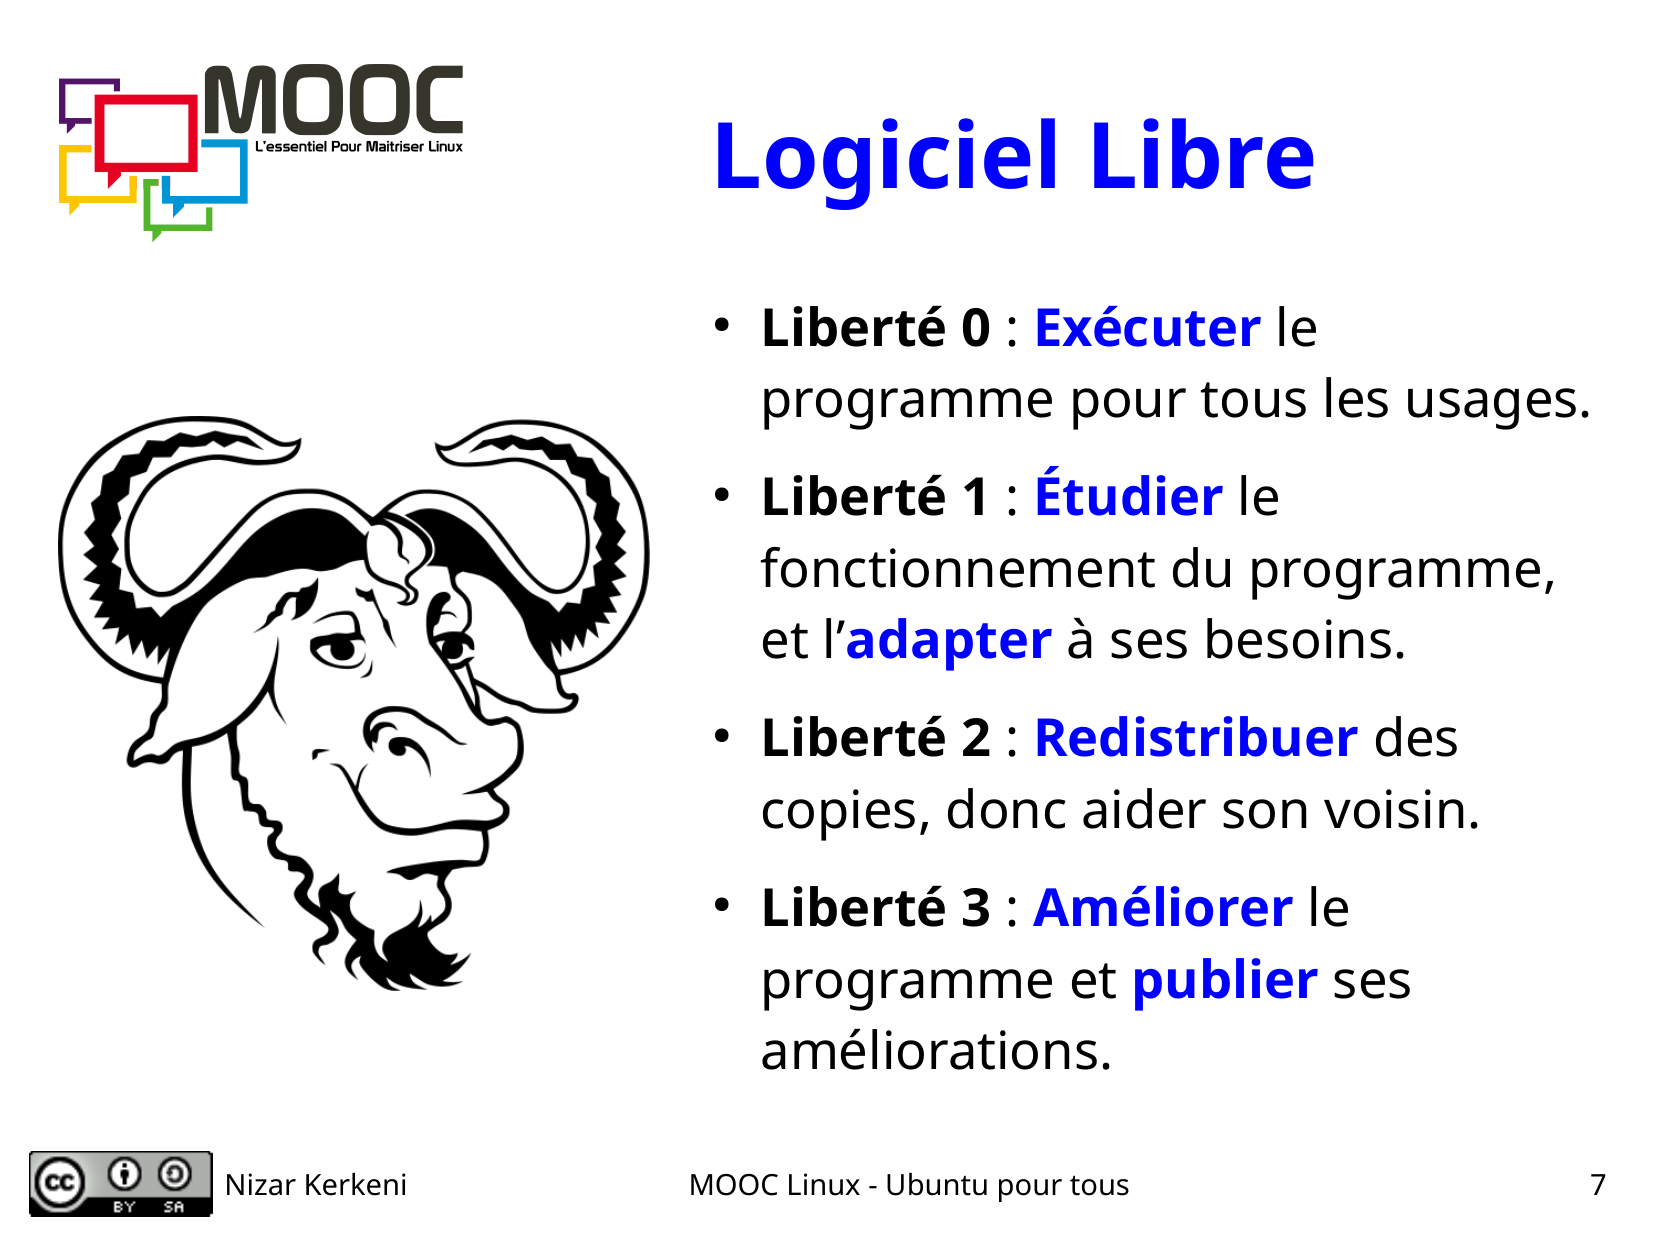

# Logiciel Libre
Liberté 0 : Exécuter le programme pour tous les usages.
Liberté 1 : Étudier le fonctionnement du programme, et l’adapter à ses besoins.
Liberté 2 : Redistribuer des copies, donc aider son voisin.
Liberté 3 : Améliorer le programme et publier ses améliorations.
MOOC Linux - Ubuntu pour tous
7